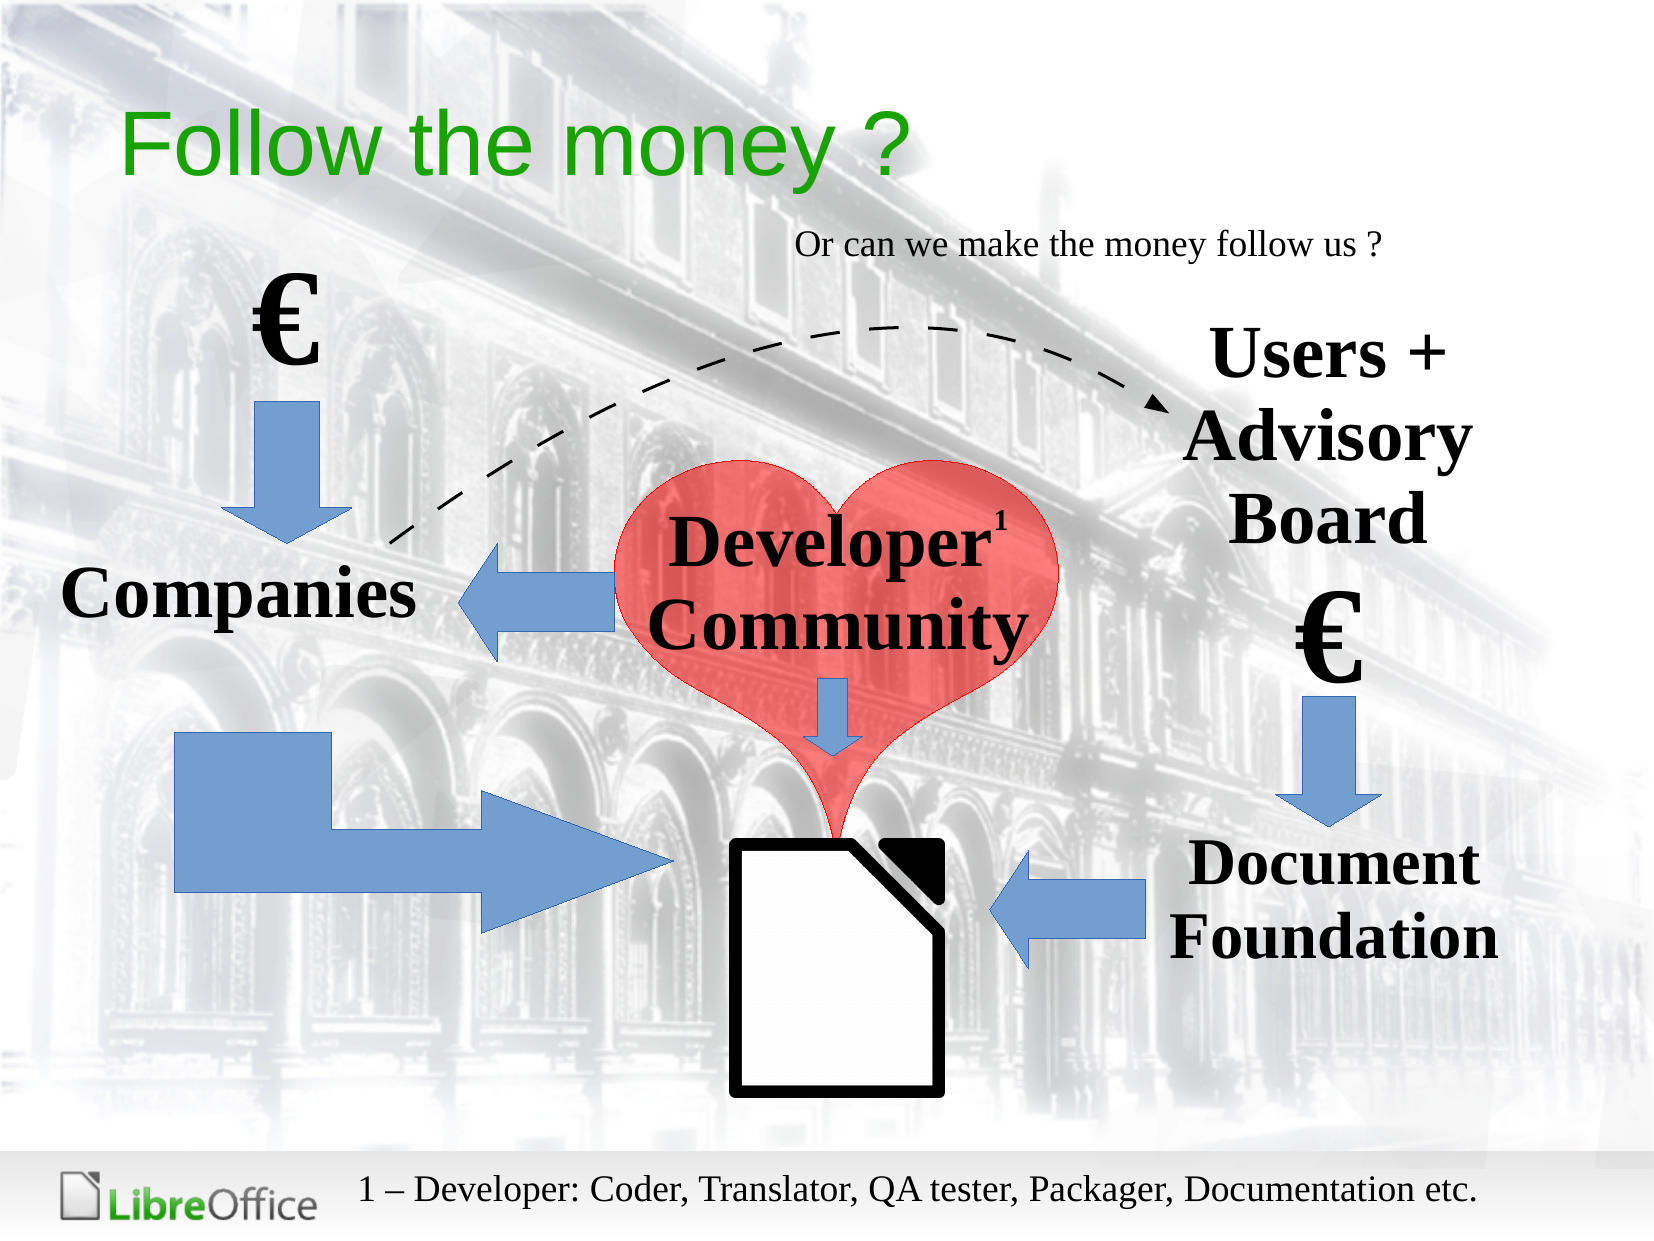

Follow the money ?
Or can we make the money follow us ?
€
Users + Advisory Board
€
Developer1
Community
Companies
Document Foundation
1 – Developer: Coder, Translator, QA tester, Packager, Documentation etc.